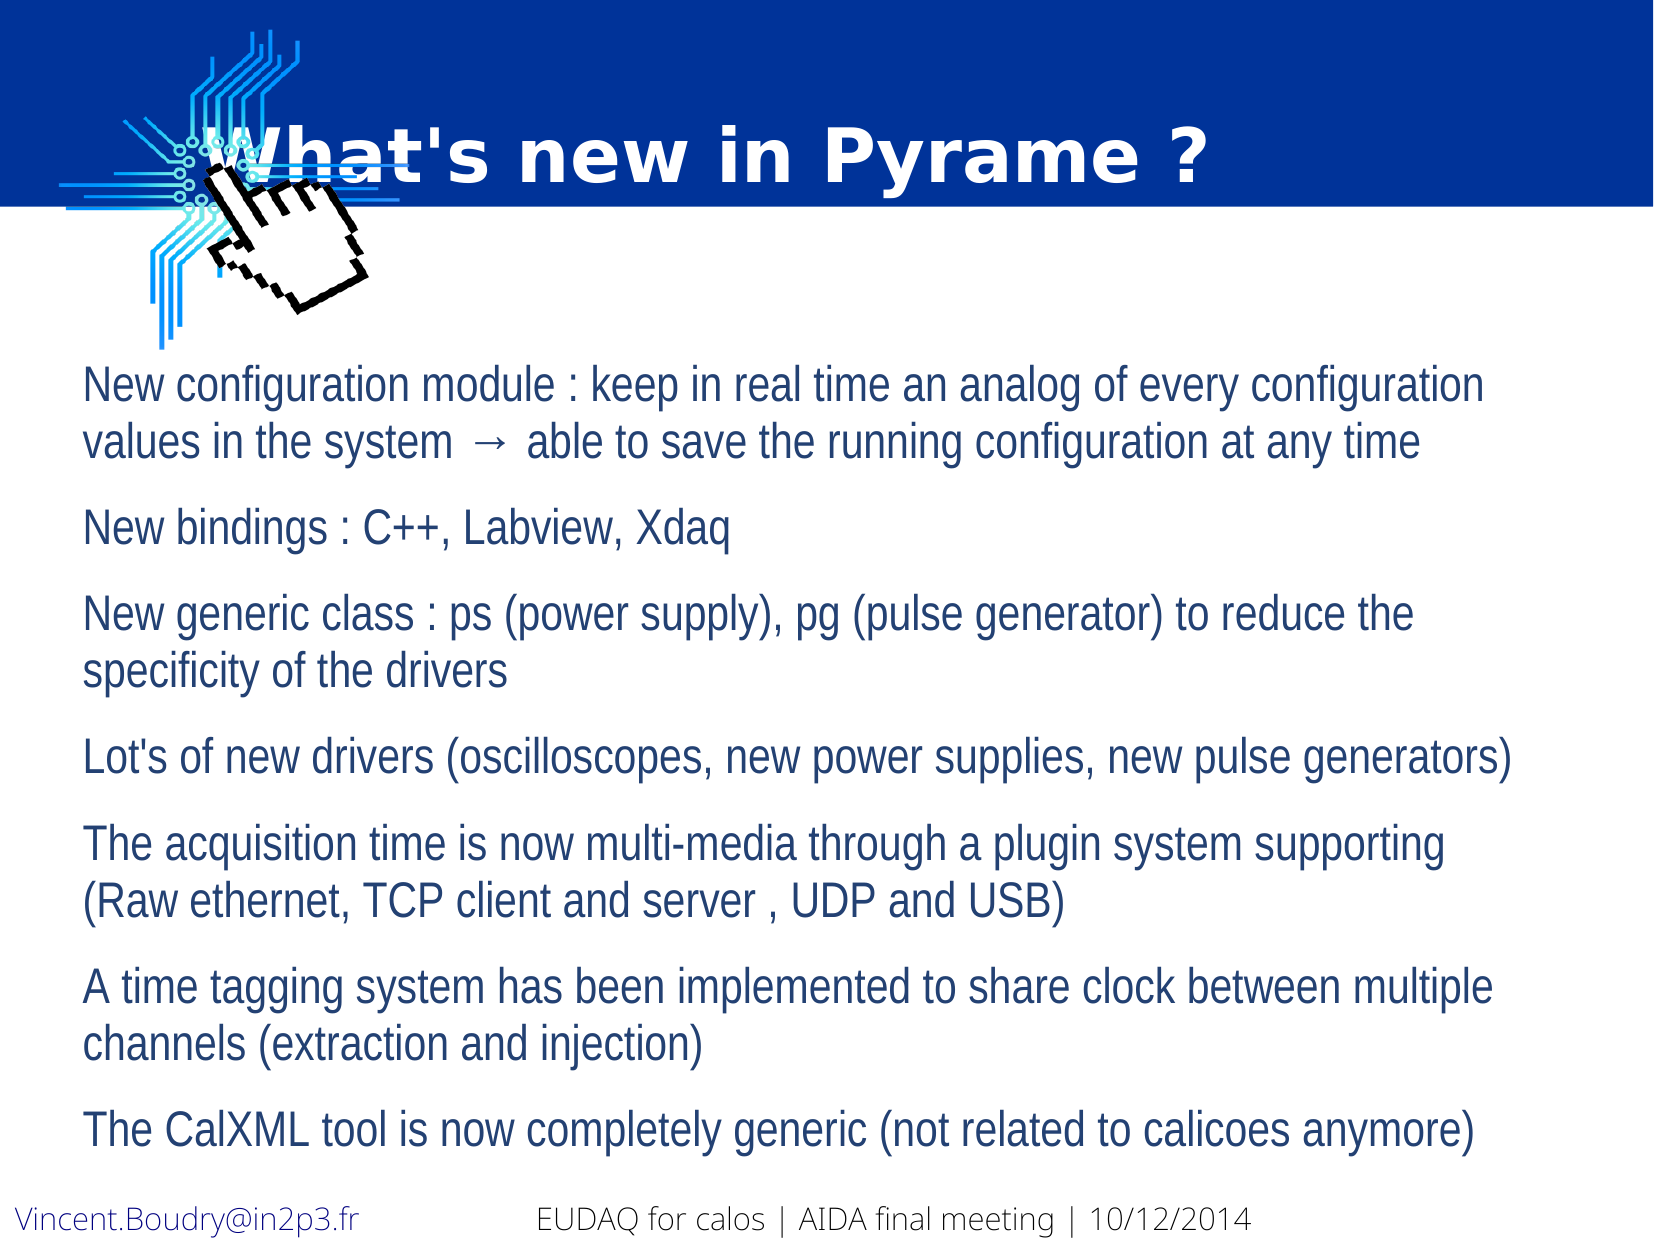

# What's new in Pyrame ?
New configuration module : keep in real time an analog of every configuration values in the system → able to save the running configuration at any time
New bindings : C++, Labview, Xdaq
New generic class : ps (power supply), pg (pulse generator) to reduce the specificity of the drivers
Lot's of new drivers (oscilloscopes, new power supplies, new pulse generators)
The acquisition time is now multi-media through a plugin system supporting
(Raw ethernet, TCP client and server , UDP and USB)
A time tagging system has been implemented to share clock between multiple channels (extraction and injection)
The CalXML tool is now completely generic (not related to calicoes anymore)
Vincent.Boudry@in2p3.fr
EUDAQ for calos | AIDA final meeting | 10/12/2014